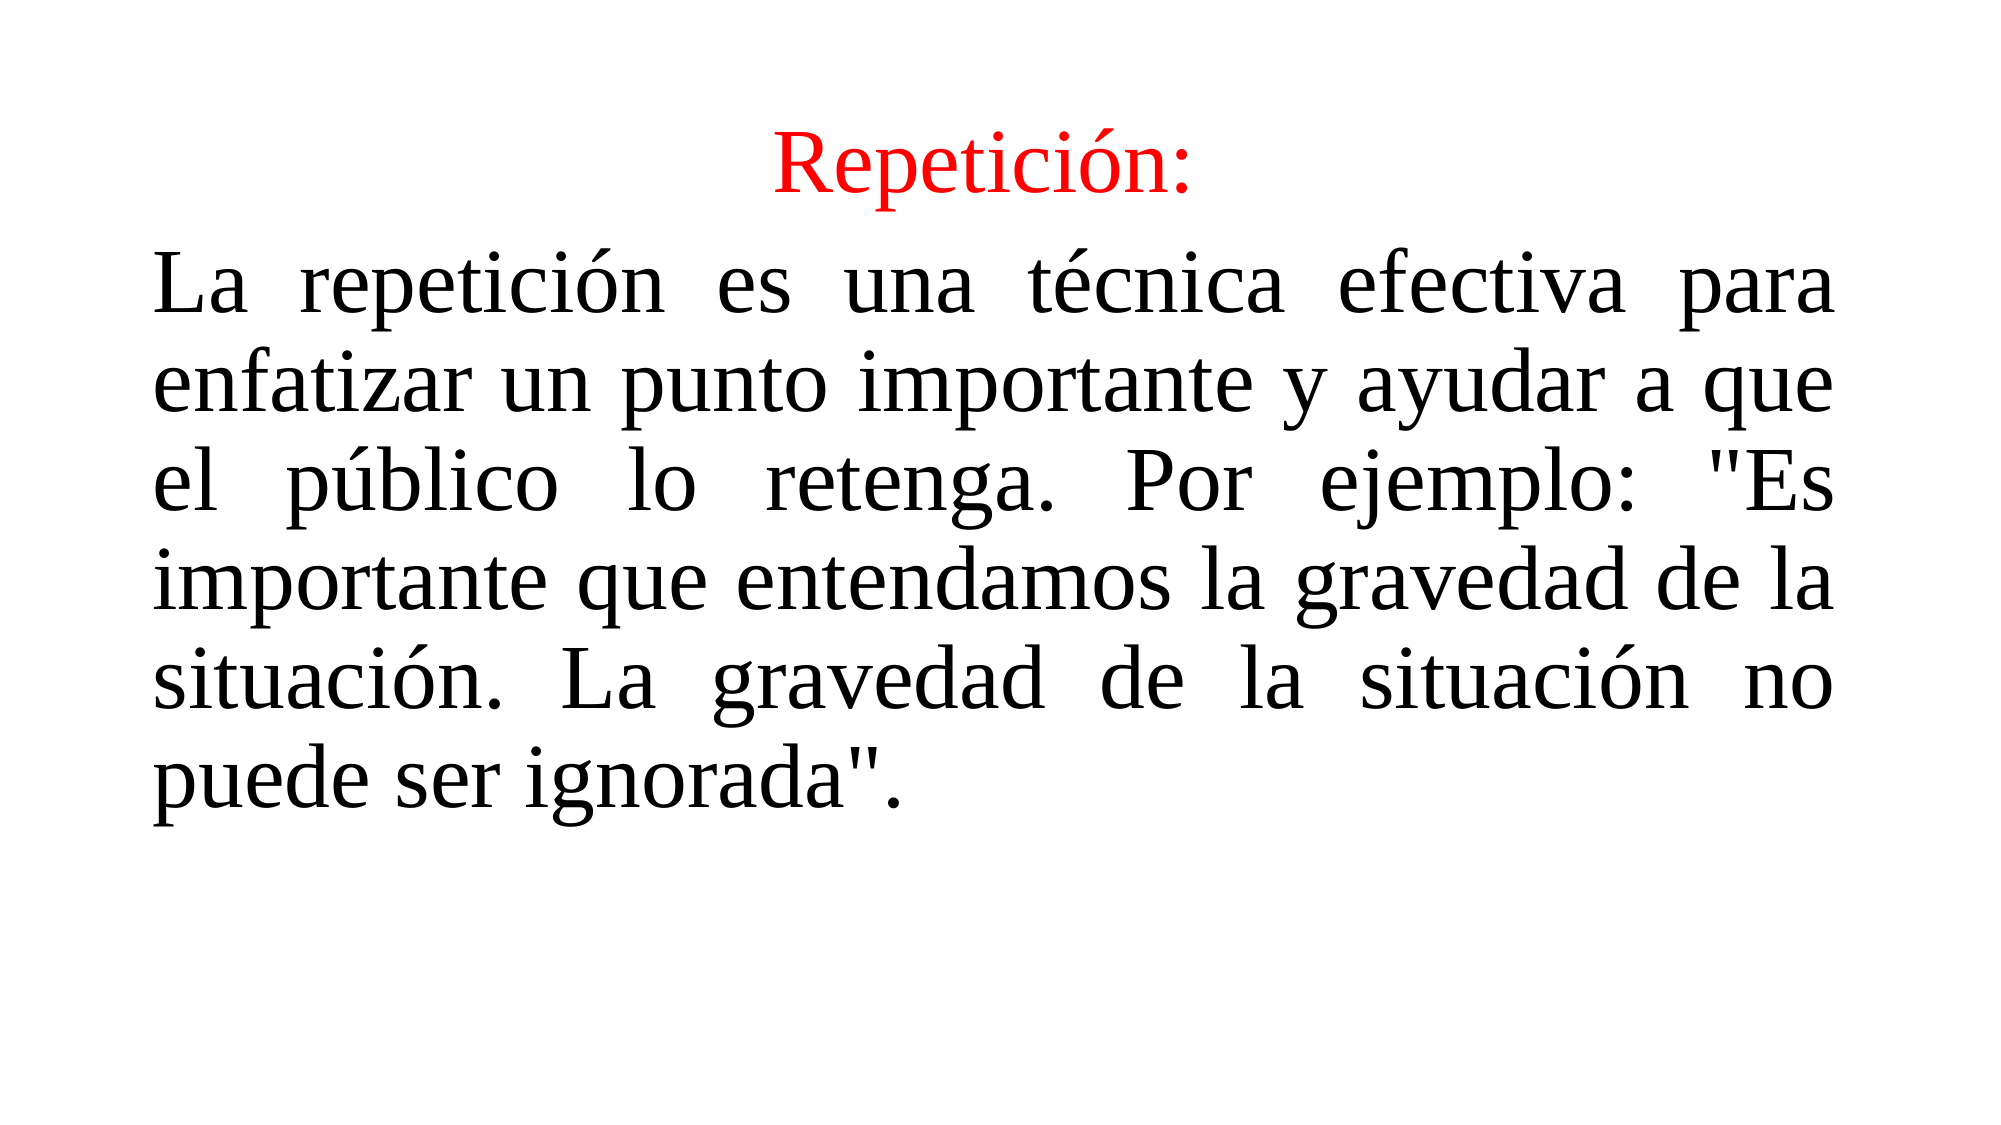

# Repetición:
La repetición es una técnica efectiva para enfatizar un punto importante y ayudar a que el público lo retenga. Por ejemplo: "Es importante que entendamos la gravedad de la situación. La gravedad de la situación no puede ser ignorada".